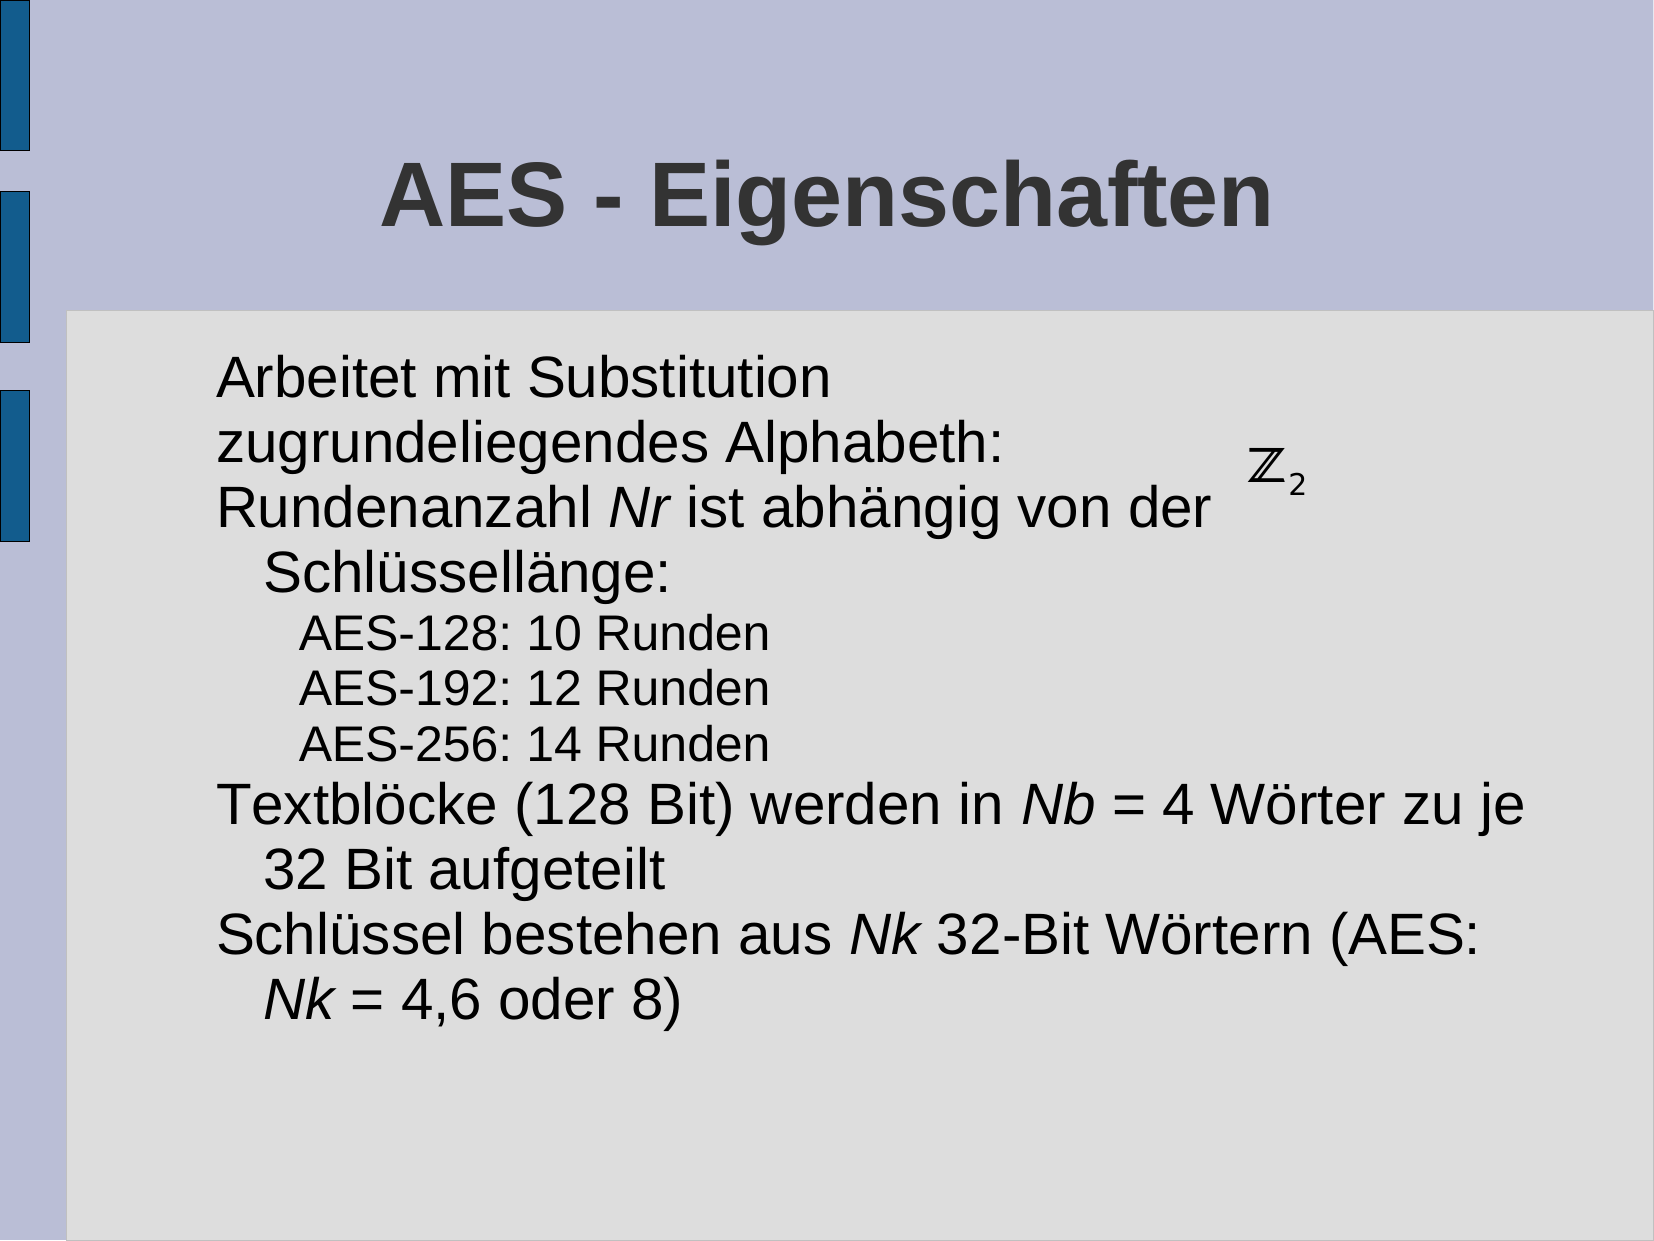

# AES - Eigenschaften
Arbeitet mit Substitution
zugrundeliegendes Alphabeth:
Rundenanzahl Nr ist abhängig von der Schlüssellänge:
AES-128: 10 Runden
AES-192: 12 Runden
AES-256: 14 Runden
Textblöcke (128 Bit) werden in Nb = 4 Wörter zu je 32 Bit aufgeteilt
Schlüssel bestehen aus Nk 32-Bit Wörtern (AES: Nk = 4,6 oder 8)